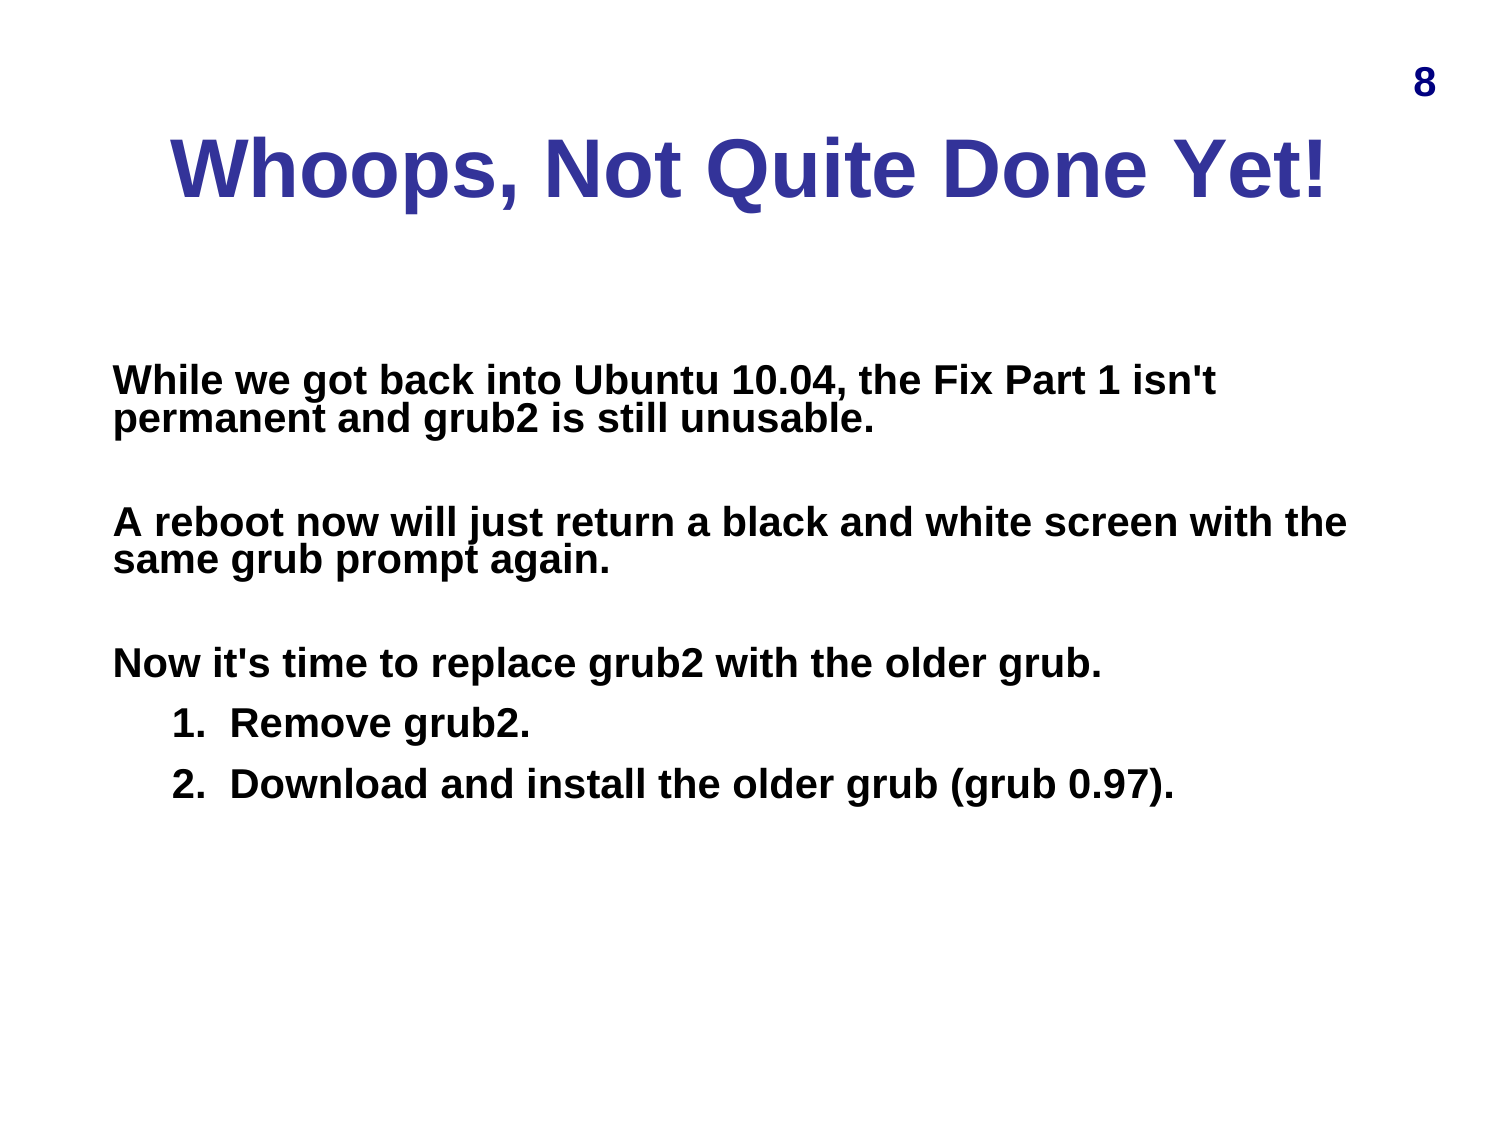

8
# Whoops, Not Quite Done Yet!
While we got back into Ubuntu 10.04, the Fix Part 1 isn't permanent and grub2 is still unusable.
A reboot now will just return a black and white screen with the same grub prompt again.
Now it's time to replace grub2 with the older grub.
1. Remove grub2.
2. Download and install the older grub (grub 0.97).